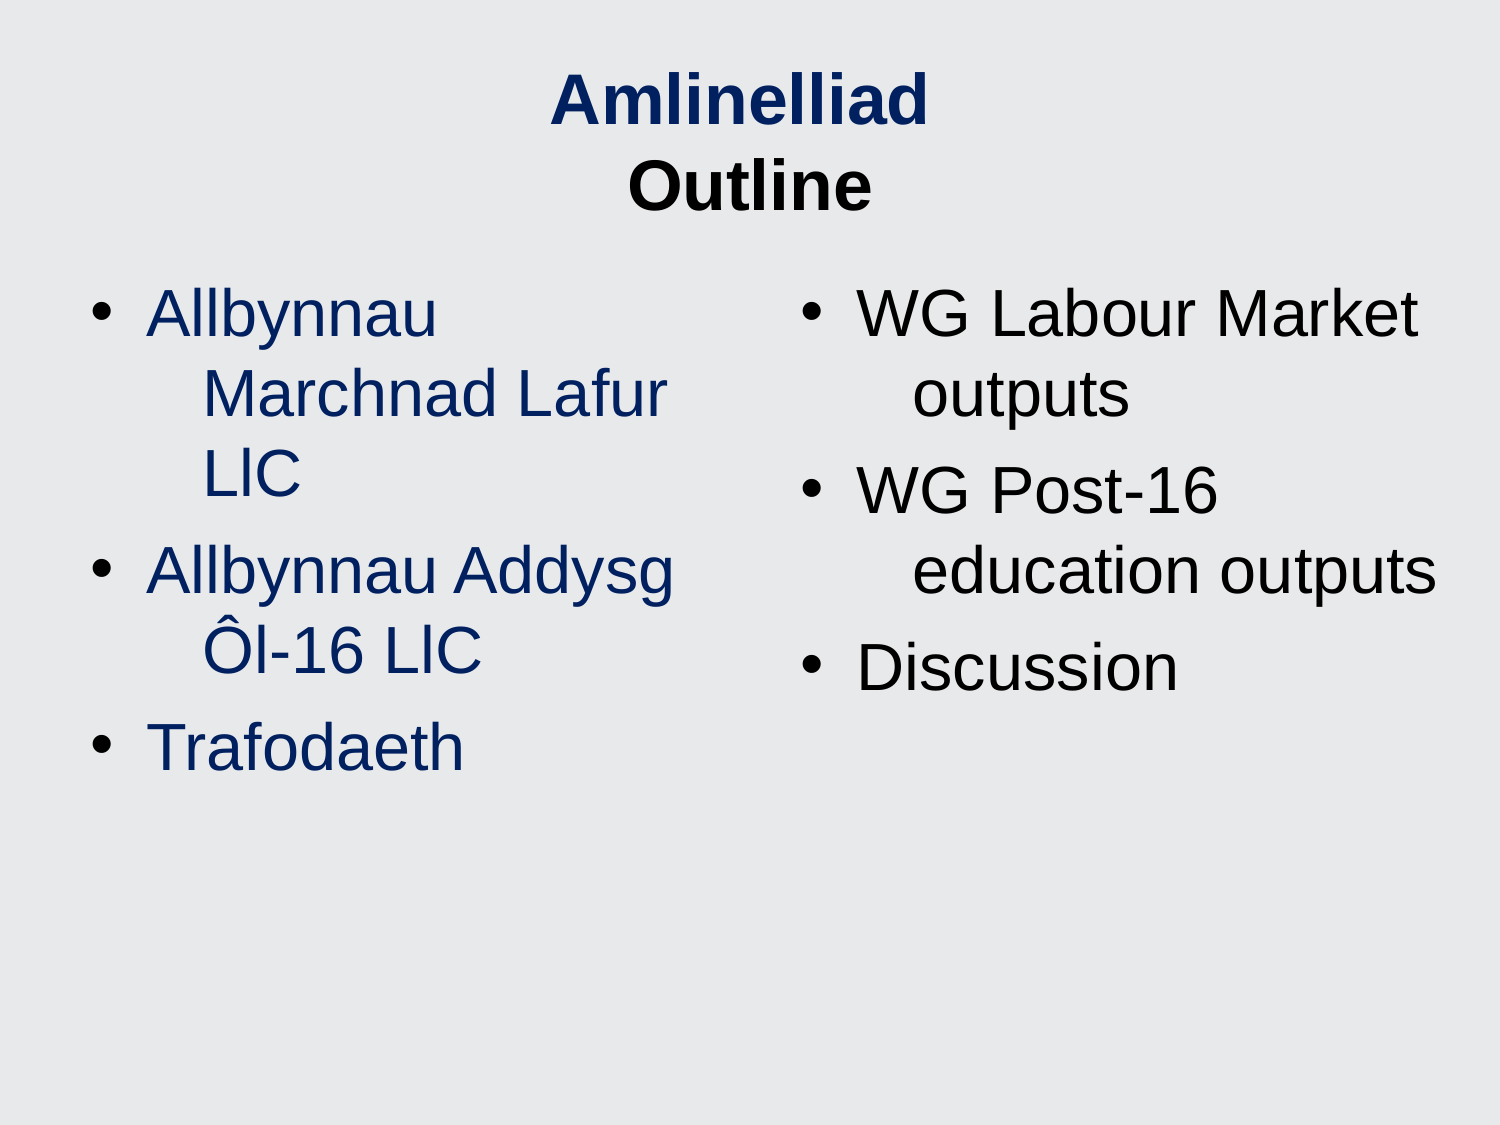

# Amlinelliad Outline
Allbynnau Marchnad Lafur LlC
Allbynnau Addysg Ôl-16 LlC
Trafodaeth
WG Labour Market outputs
WG Post-16 education outputs
Discussion